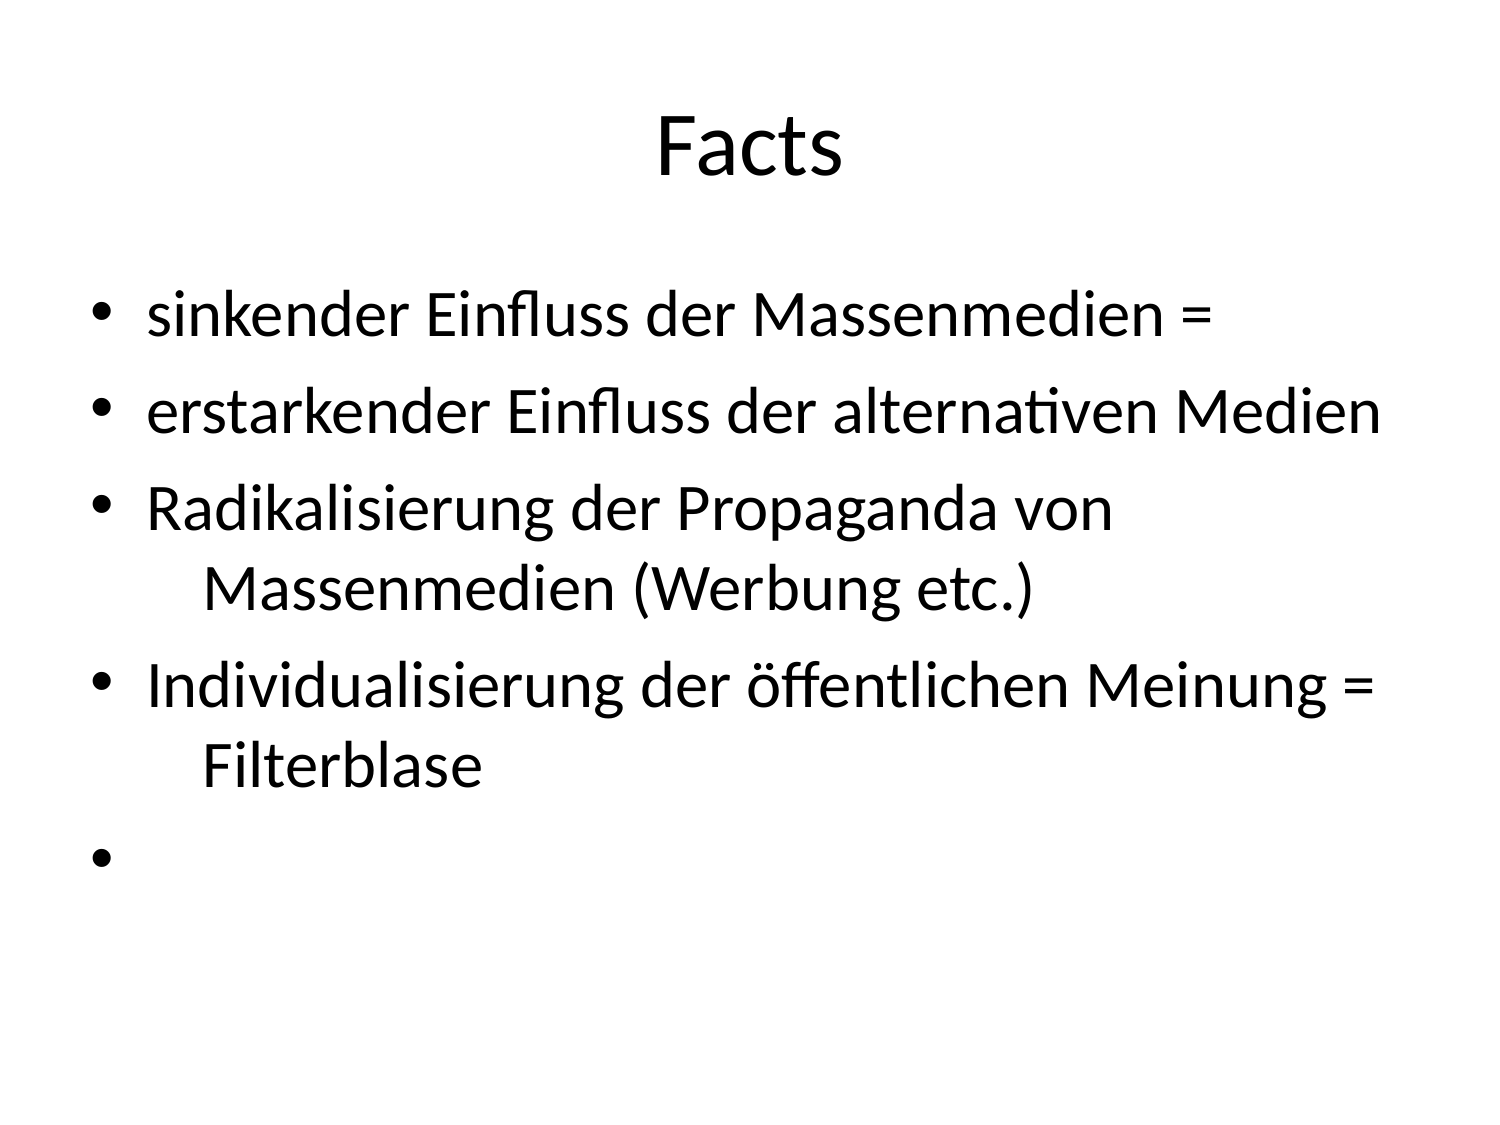

# Facts
sinkender Einfluss der Massenmedien =
erstarkender Einfluss der alternativen Medien
Radikalisierung der Propaganda von Massenmedien (Werbung etc.)
Individualisierung der öffentlichen Meinung = Filterblase